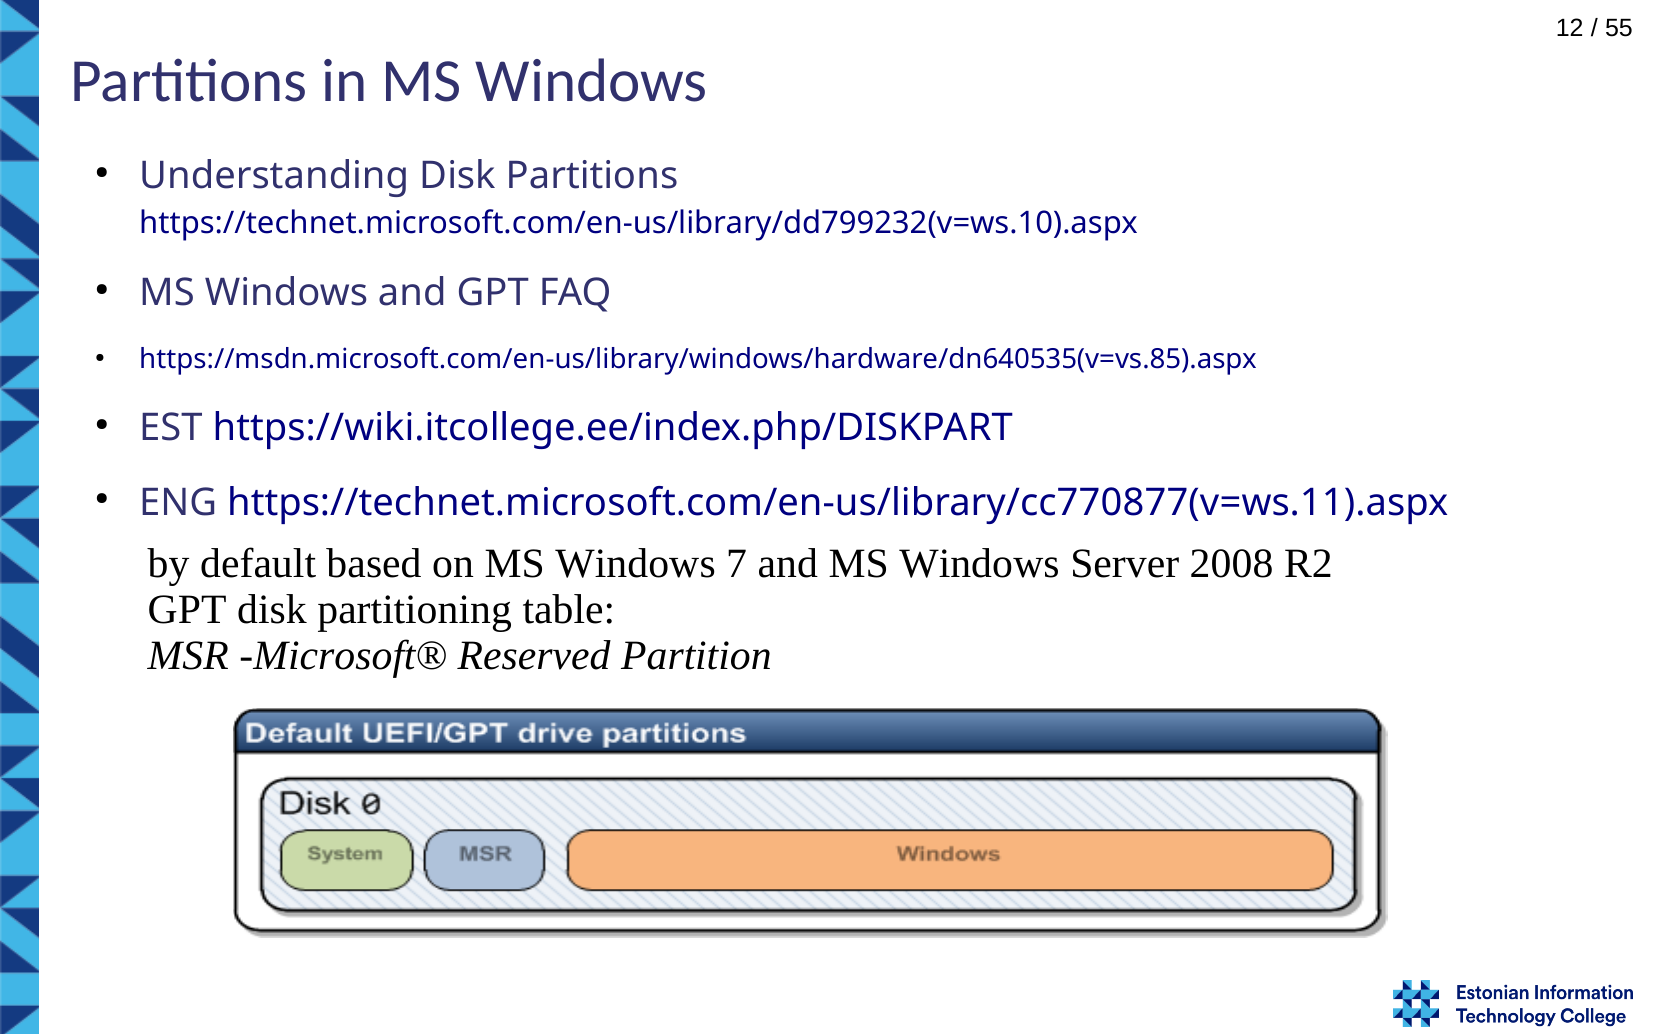

# Partitions in MS Windows
Understanding Disk Partitions
https://technet.microsoft.com/en-us/library/dd799232(v=ws.10).aspx
MS Windows and GPT FAQ
https://msdn.microsoft.com/en-us/library/windows/hardware/dn640535(v=vs.85).aspx
EST https://wiki.itcollege.ee/index.php/DISKPART
ENG https://technet.microsoft.com/en-us/library/cc770877(v=ws.11).aspx
by default based on MS Windows 7 and MS Windows Server 2008 R2 GPT disk partitioning table:
MSR -Microsoft® Reserved Partition